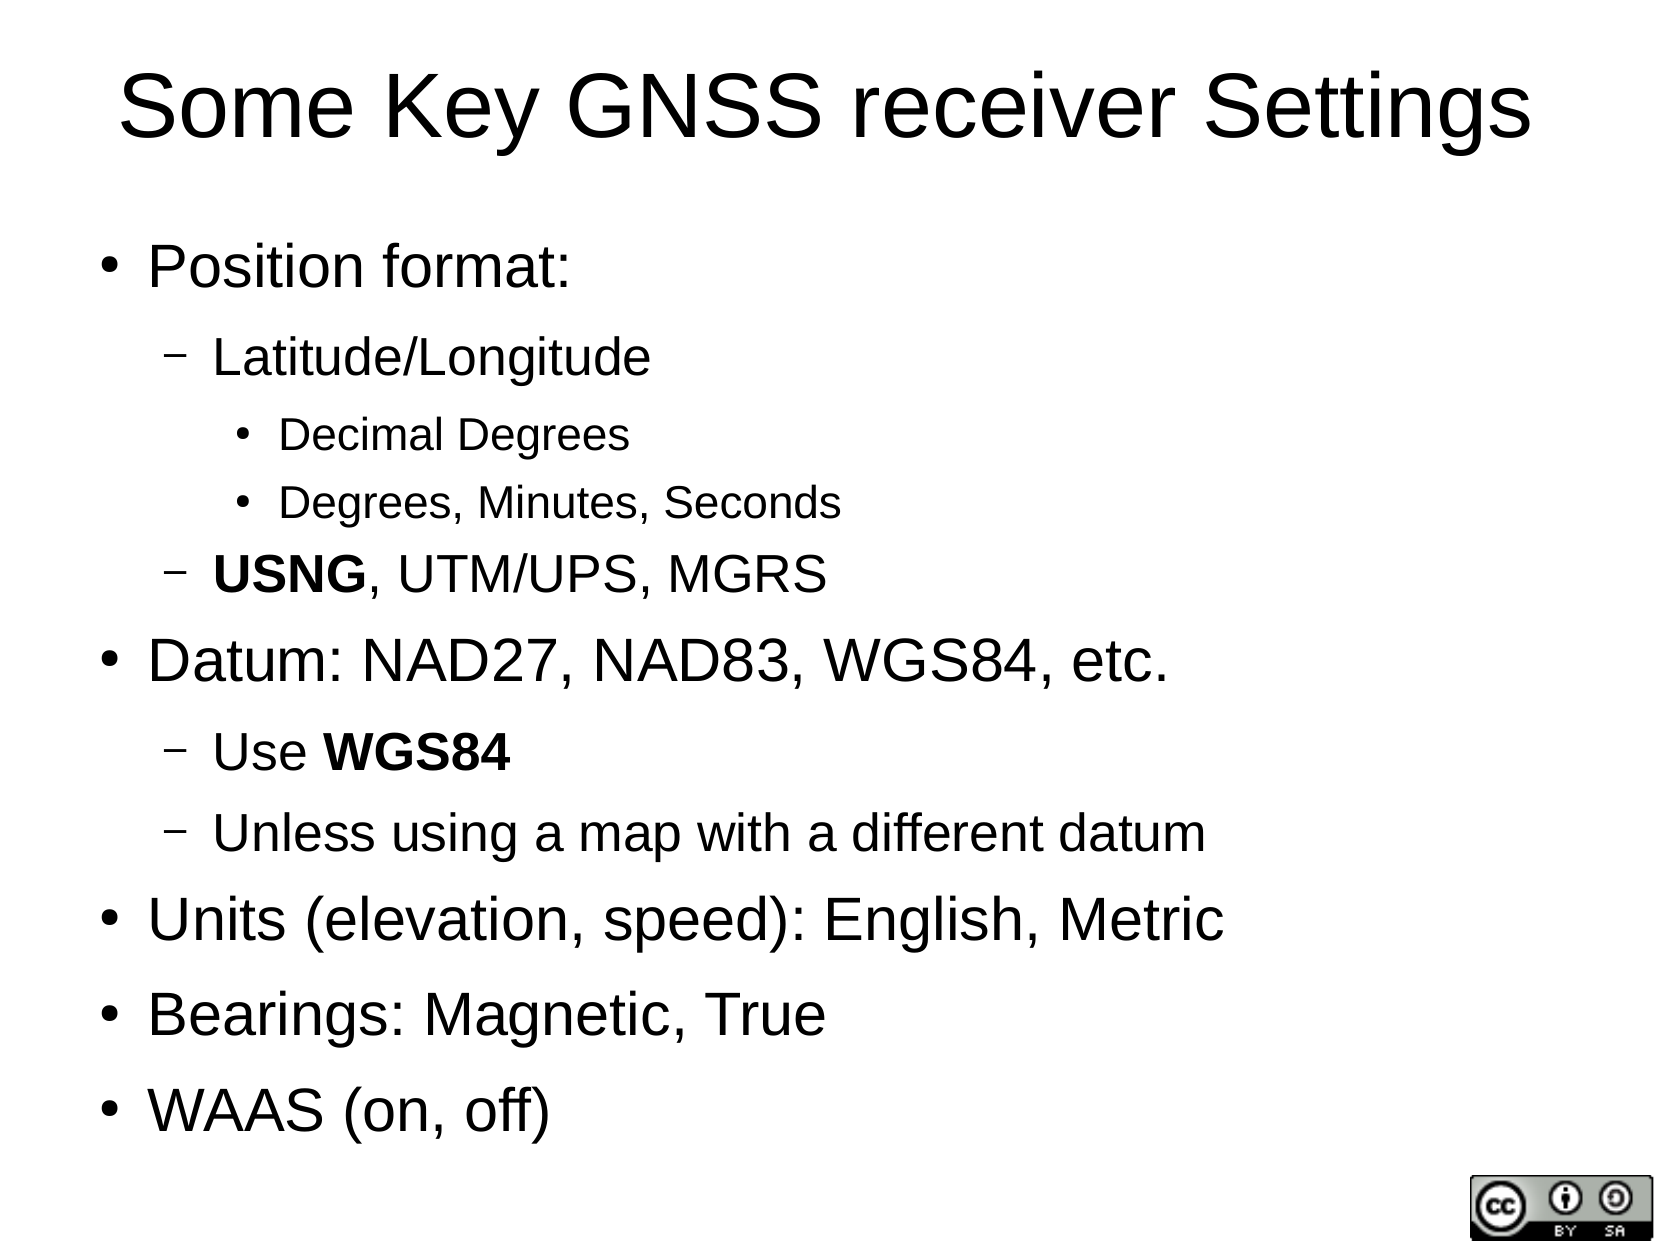

# Some Key GNSS receiver Settings
Position format:
Latitude/Longitude
Decimal Degrees
Degrees, Minutes, Seconds
USNG, UTM/UPS, MGRS
Datum: NAD27, NAD83, WGS84, etc.
Use WGS84
Unless using a map with a different datum
Units (elevation, speed): English, Metric
Bearings: Magnetic, True
WAAS (on, off)